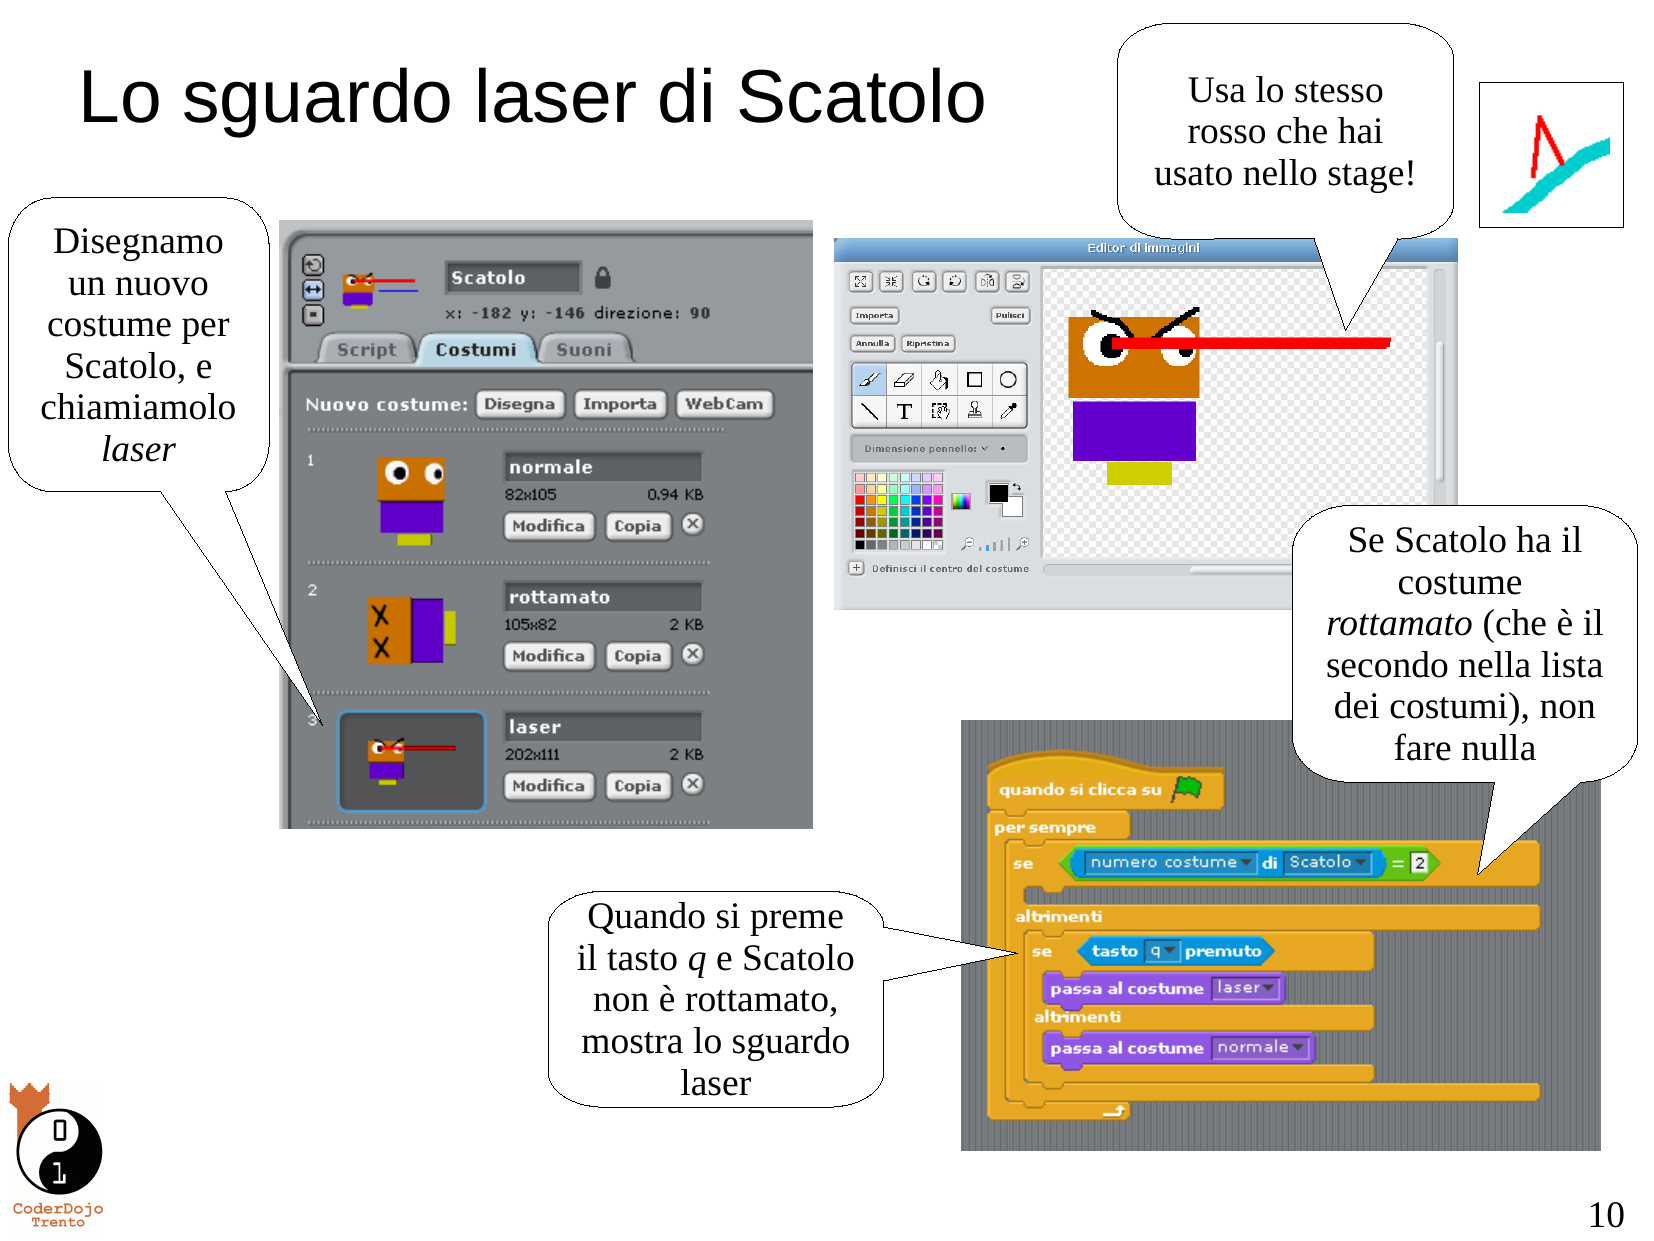

Usa lo stesso rosso che hai usato nello stage!
# Lo sguardo laser di Scatolo
Disegnamo un nuovo costume per Scatolo, e chiamiamolo laser
Se Scatolo ha il costume rottamato (che è il secondo nella lista dei costumi), non fare nulla
Quando si preme il tasto q e Scatolo non è rottamato, mostra lo sguardo laser
10